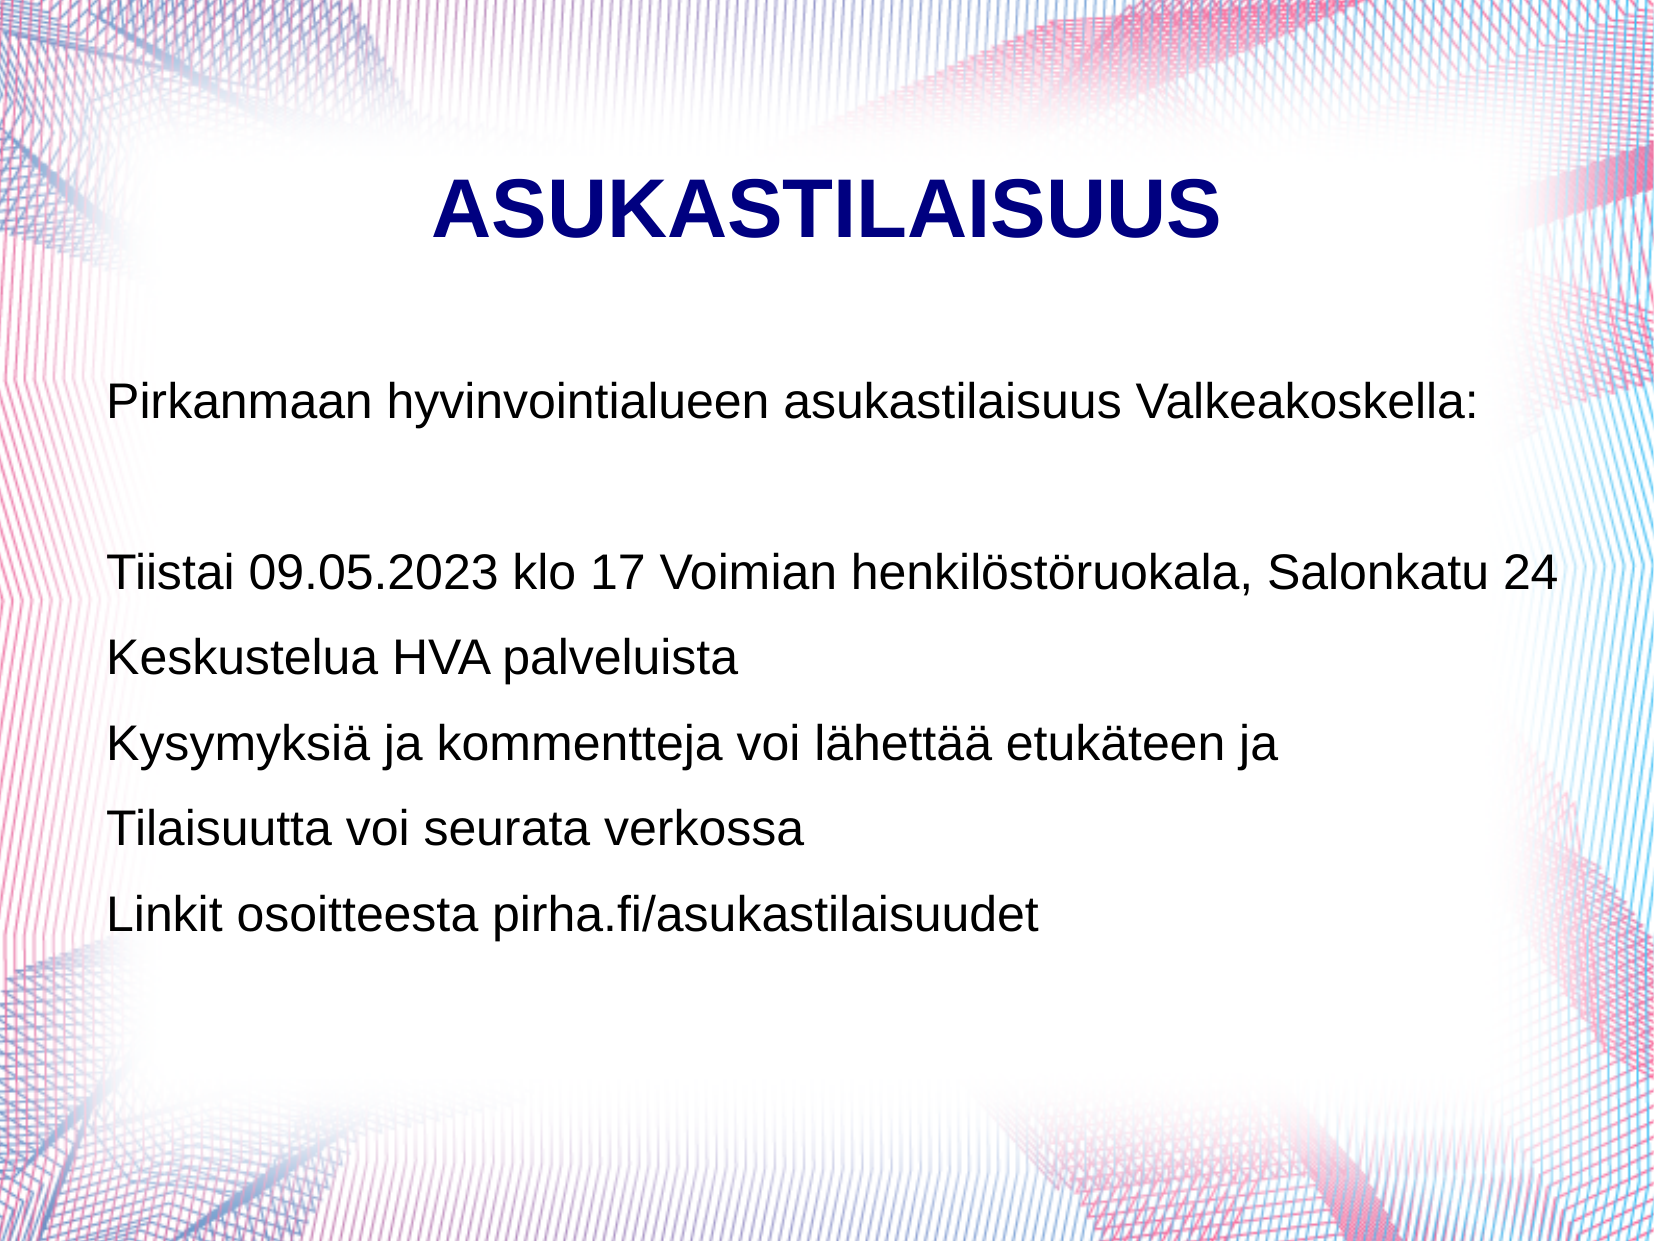

# ASUKASTILAISUUS
Pirkanmaan hyvinvointialueen asukastilaisuus Valkeakoskella:
Tiistai 09.05.2023 klo 17 Voimian henkilöstöruokala, Salonkatu 24
Keskustelua HVA palveluista
Kysymyksiä ja kommentteja voi lähettää etukäteen ja
Tilaisuutta voi seurata verkossa
Linkit osoitteesta pirha.fi/asukastilaisuudet